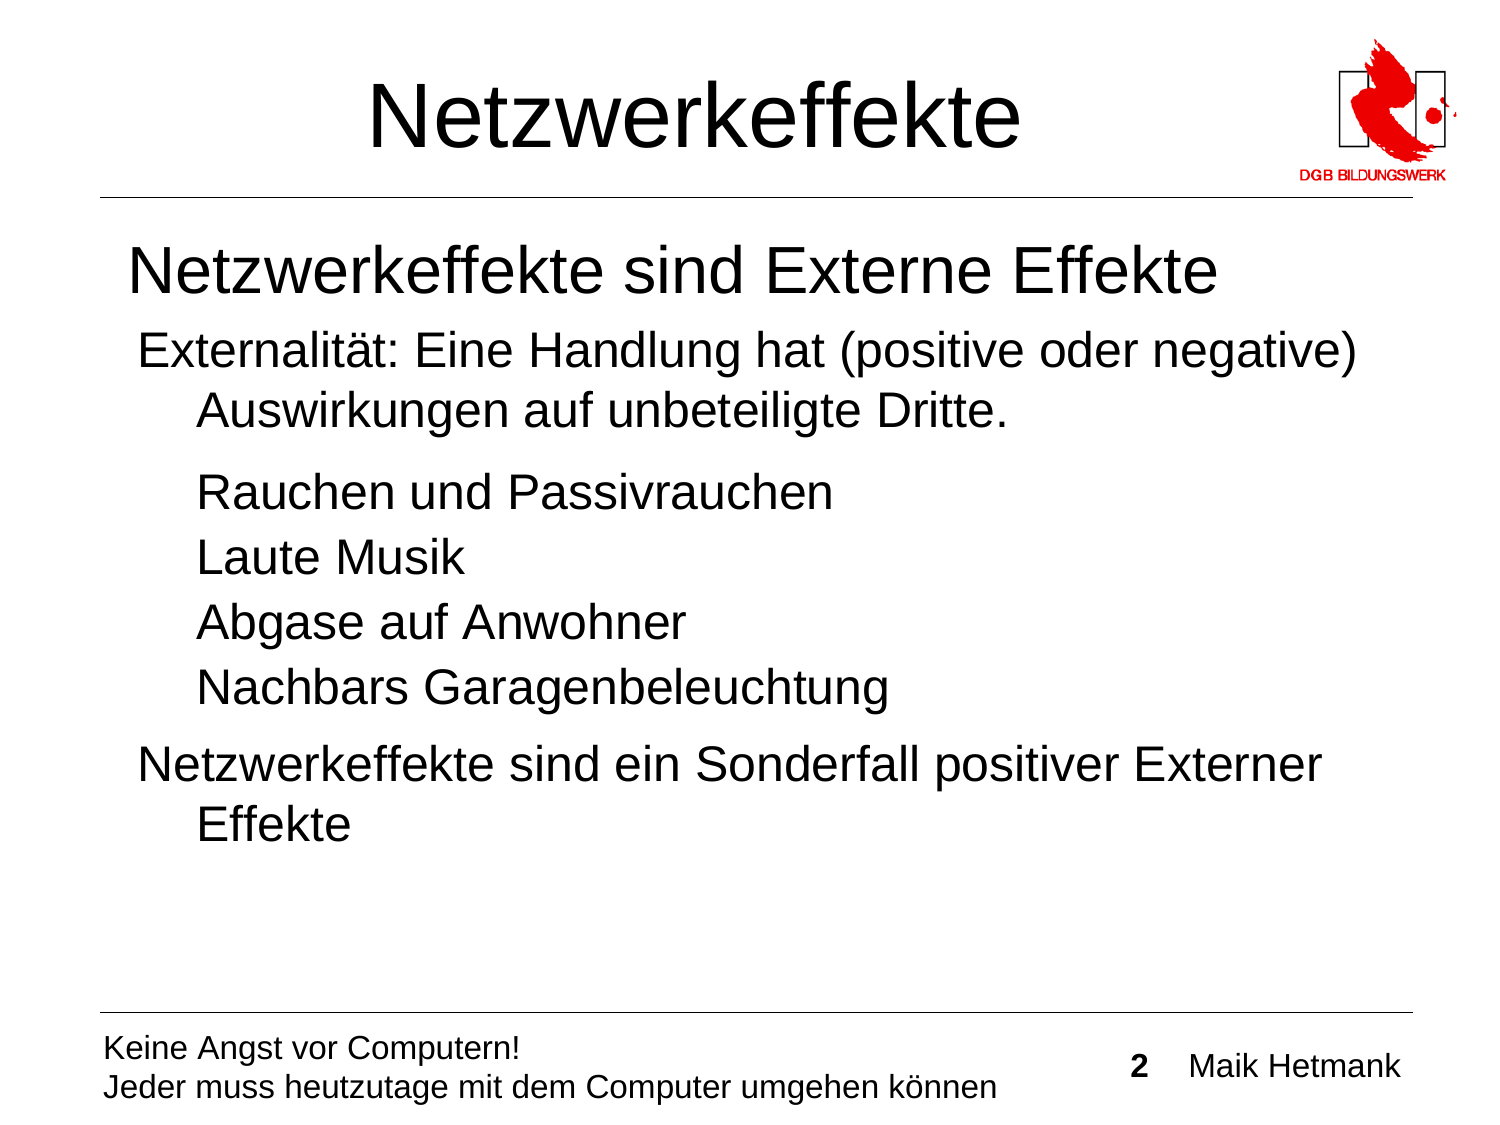

# Netzwerkeffekte
Netzwerkeffekte sind Externe Effekte
Externalität: Eine Handlung hat (positive oder negative) Auswirkungen auf unbeteiligte Dritte.
Rauchen und Passivrauchen
Laute Musik
Abgase auf Anwohner
Nachbars Garagenbeleuchtung
Netzwerkeffekte sind ein Sonderfall positiver Externer Effekte